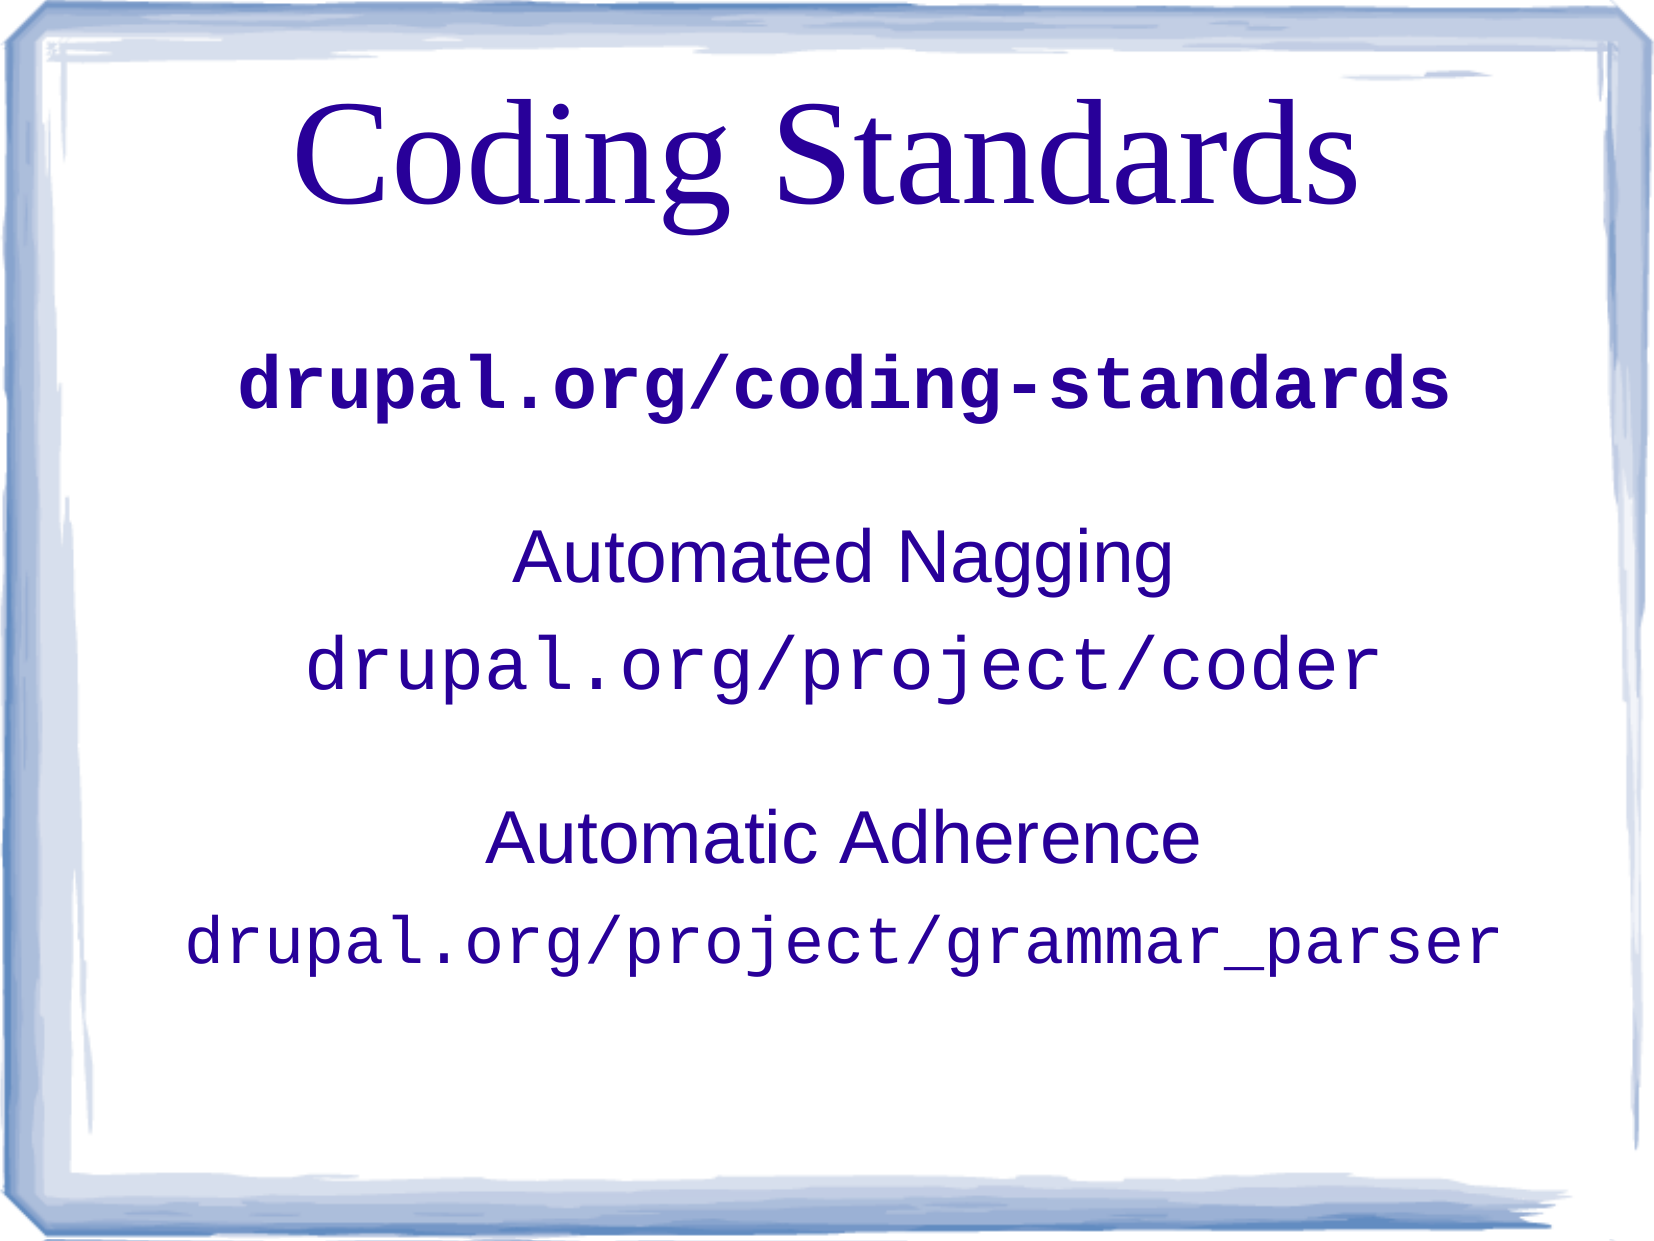

# Coding Standards
drupal.org/coding-standards
Automated Nagging
drupal.org/project/coder
Automatic Adherence
drupal.org/project/grammar_parser